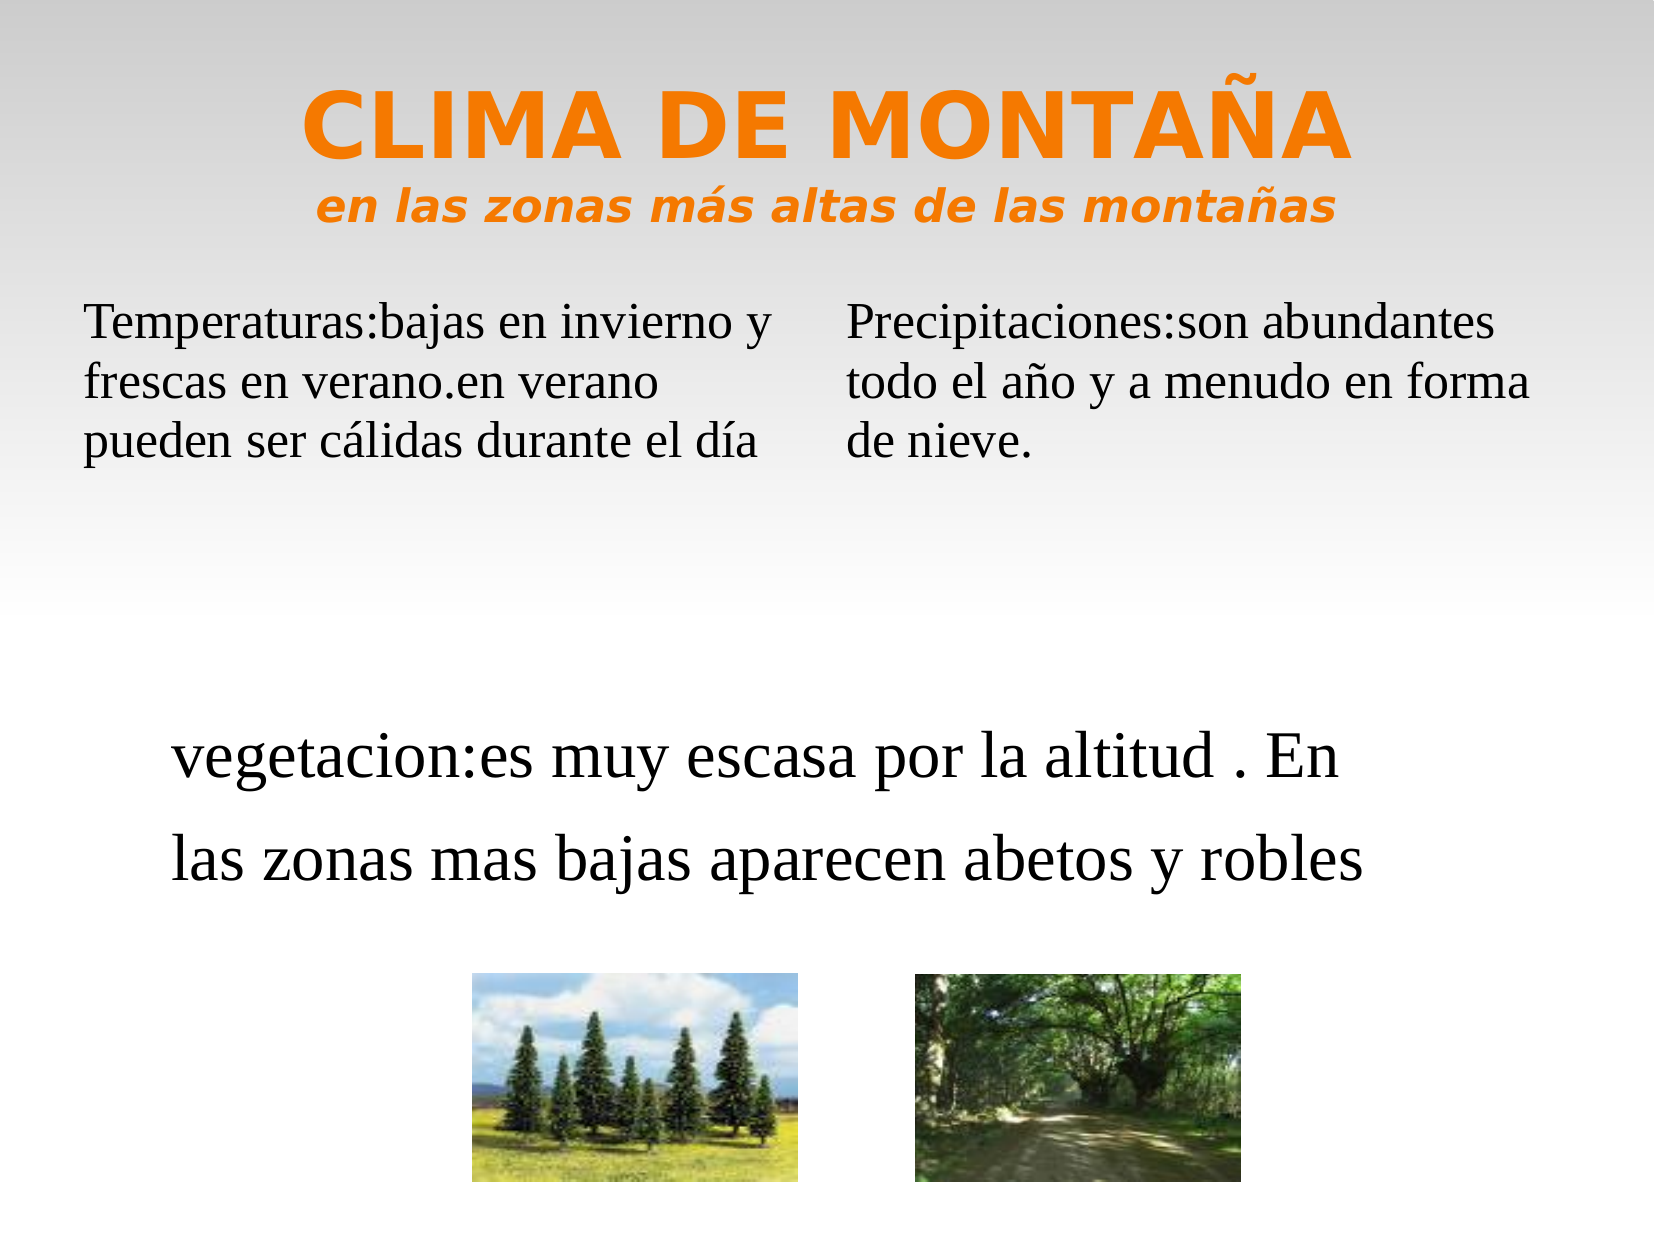

# CLIMA DE MONTAÑA en las zonas más altas de las montañas
vegetacion:es muy escasa por la altitud . En
las zonas mas bajas aparecen abetos y robles